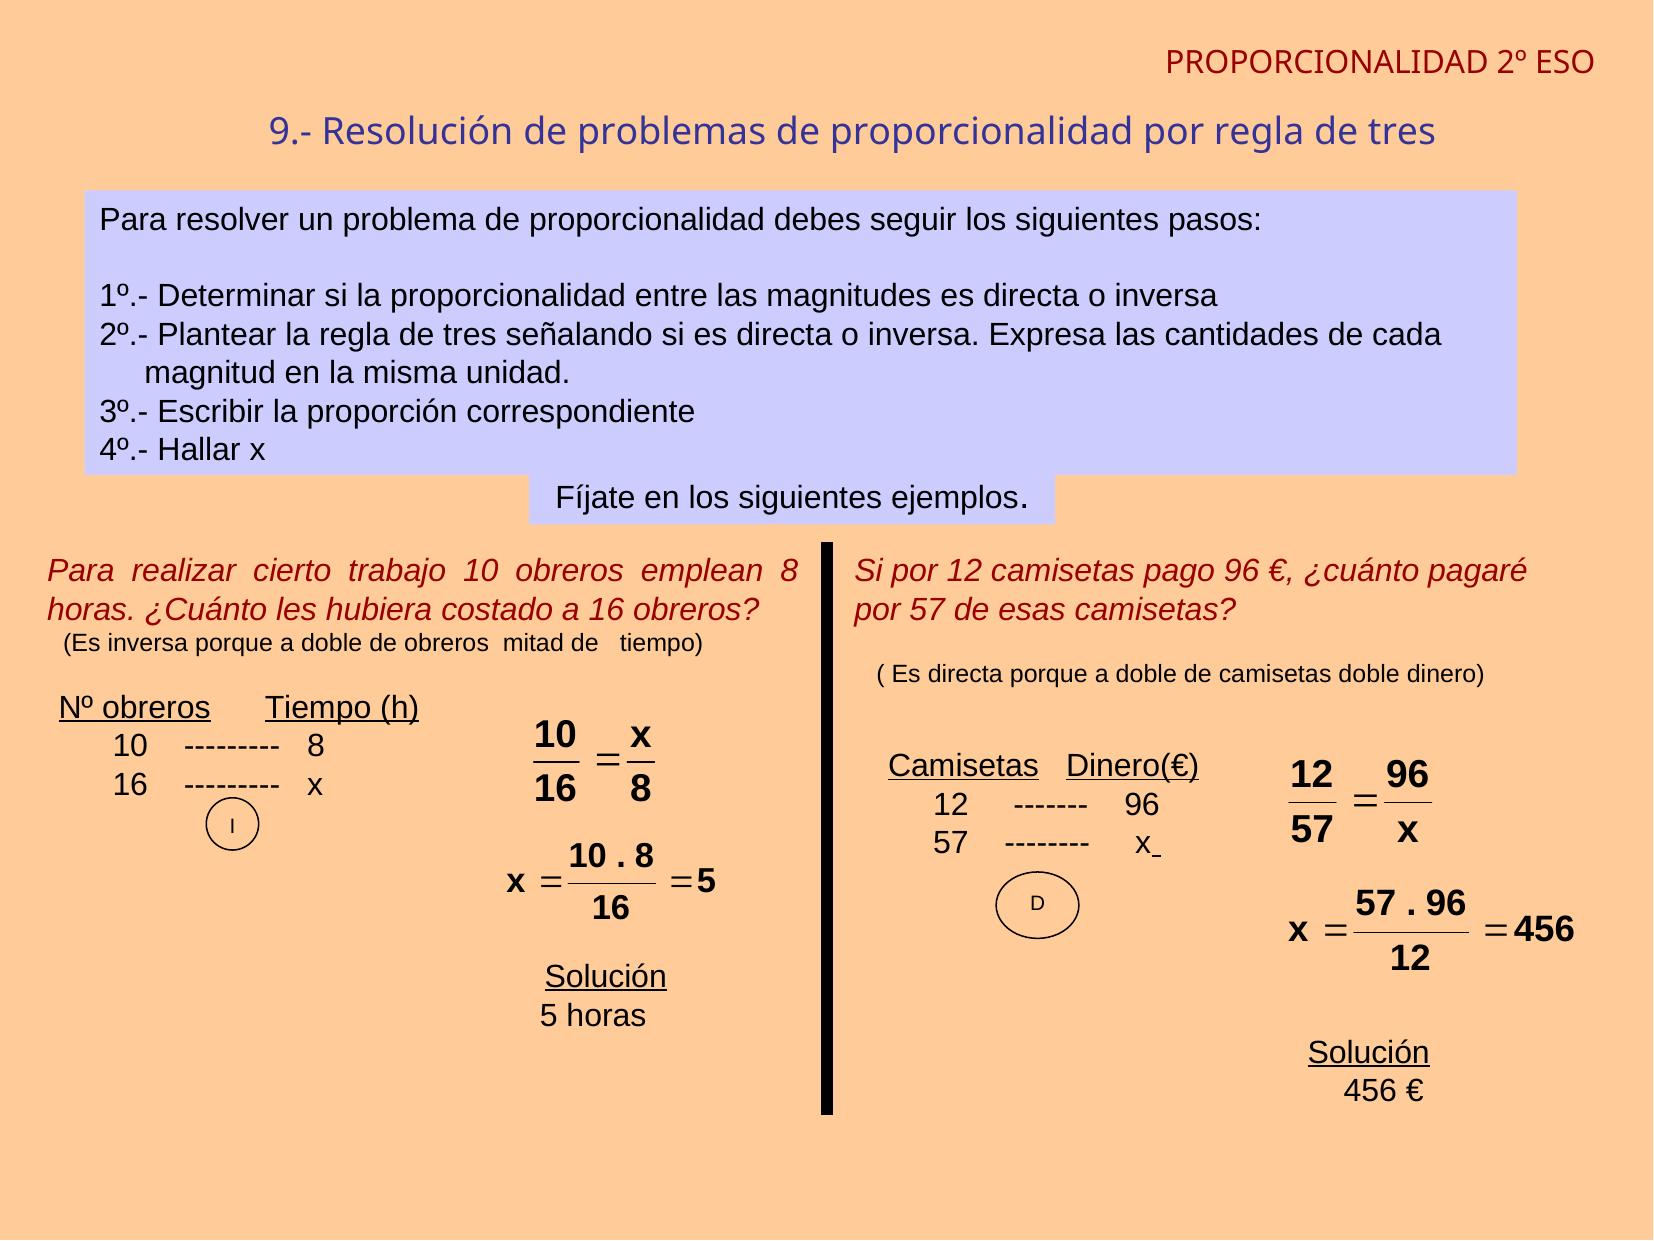

PROPORCIONALIDAD 2º ESO
9.- Resolución de problemas de proporcionalidad por regla de tres
Para resolver un problema de proporcionalidad debes seguir los siguientes pasos:
1º.- Determinar si la proporcionalidad entre las magnitudes es directa o inversa
2º.- Plantear la regla de tres señalando si es directa o inversa. Expresa las cantidades de cada magnitud en la misma unidad.
3º.- Escribir la proporción correspondiente
4º.- Hallar x
Fíjate en los siguientes ejemplos.
Para realizar cierto trabajo 10 obreros emplean 8 horas. ¿Cuánto les hubiera costado a 16 obreros?
 (Es inversa porque a doble de obreros mitad de tiempo)
Nº obreros Tiempo (h)
 10 --------- 8
 16 --------- x
 I
 Solución 	 5 horas
Si por 12 camisetas pago 96 €, ¿cuánto pagaré
por 57 de esas camisetas?
( Es directa porque a doble de camisetas doble dinero)
Camisetas Dinero(€)
 12 ------- 96
 57 -------- x
D
Solución
 456 €